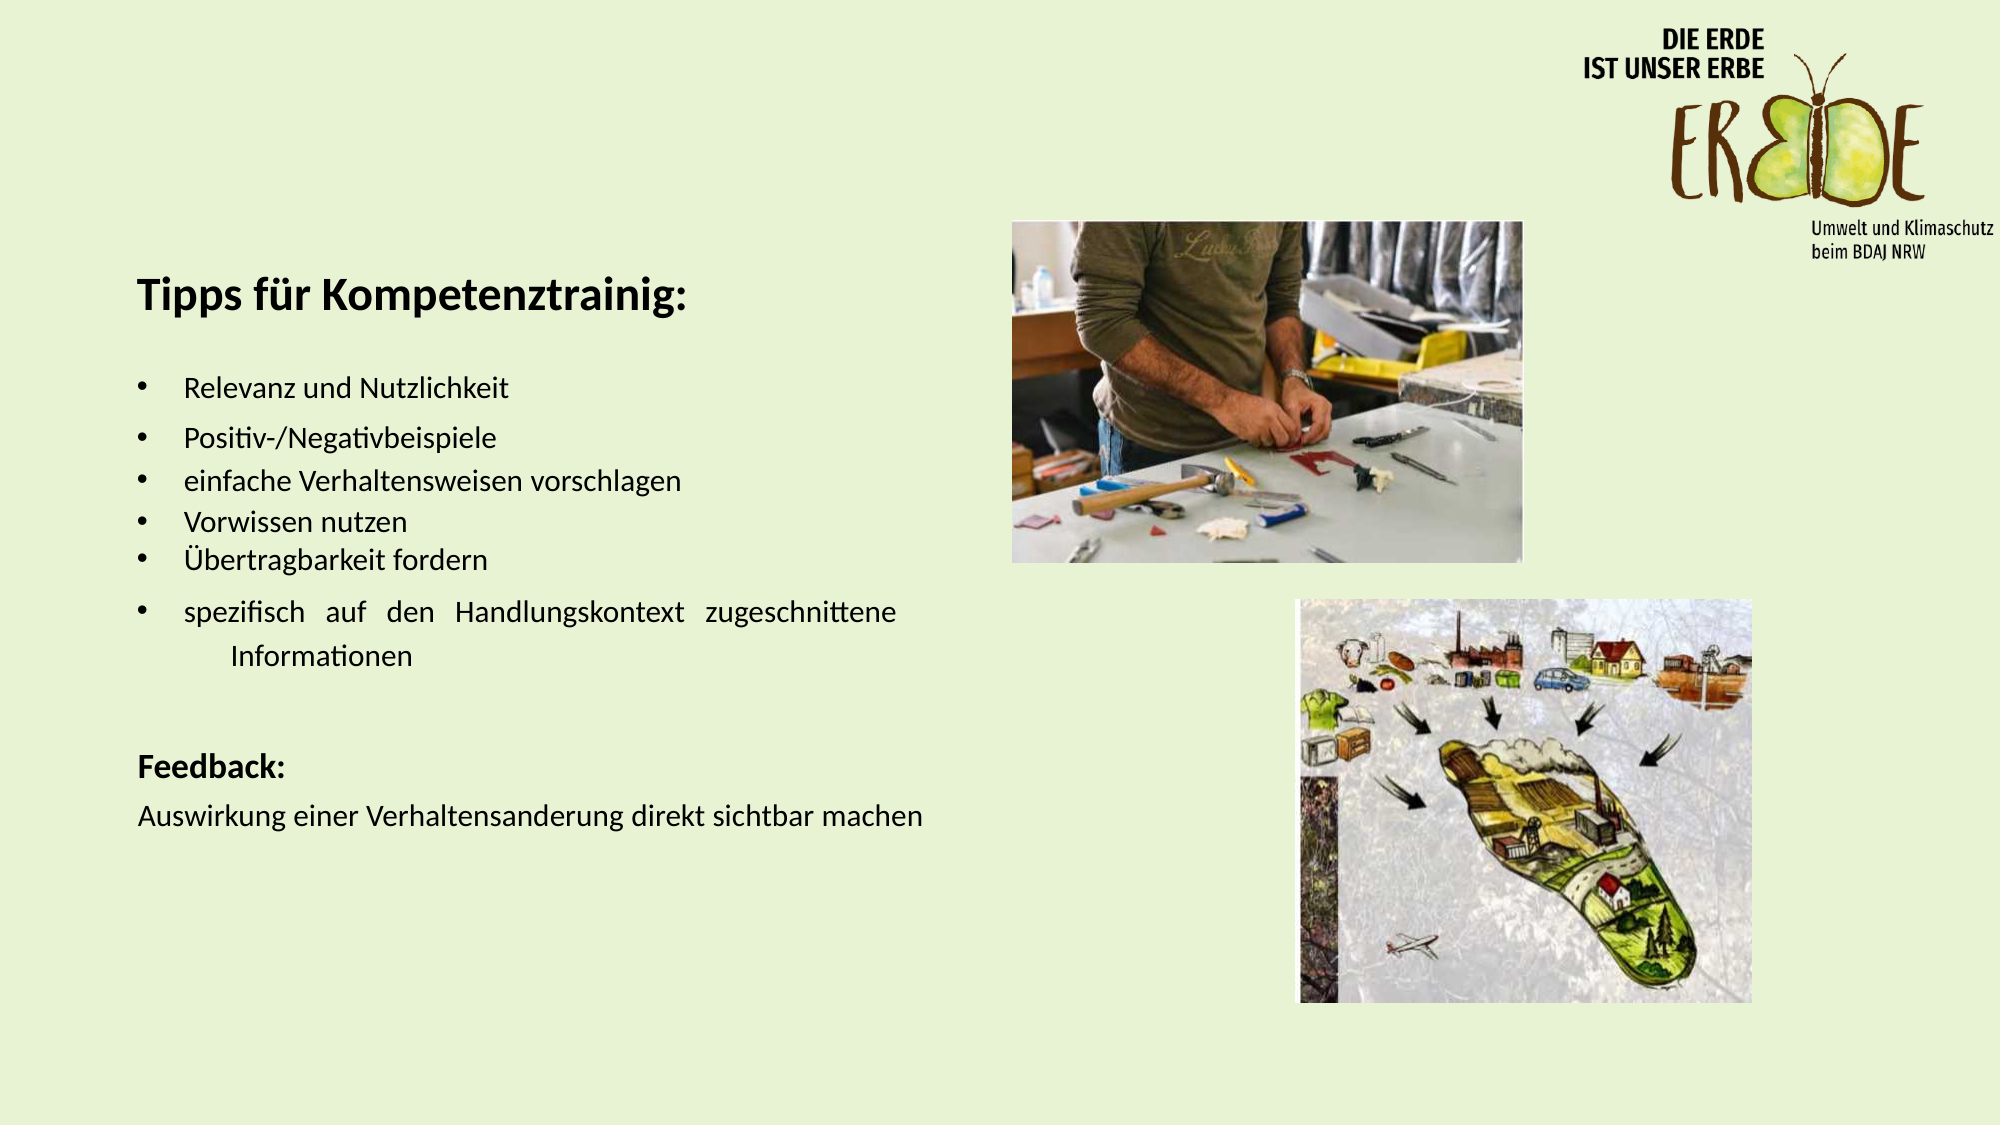

Tipps für Kompetenztrainig:
Relevanz und Nutzlichkeit
Positiv-/Negativbeispiele
einfache Verhaltensweisen vorschlagen
Vorwissen nutzen
Übertragbarkeit fordern
spezifisch auf den Handlungskontext zugeschnittene Informationen
Feedback:
Auswirkung einer Verhaltensanderung direkt sichtbar machen